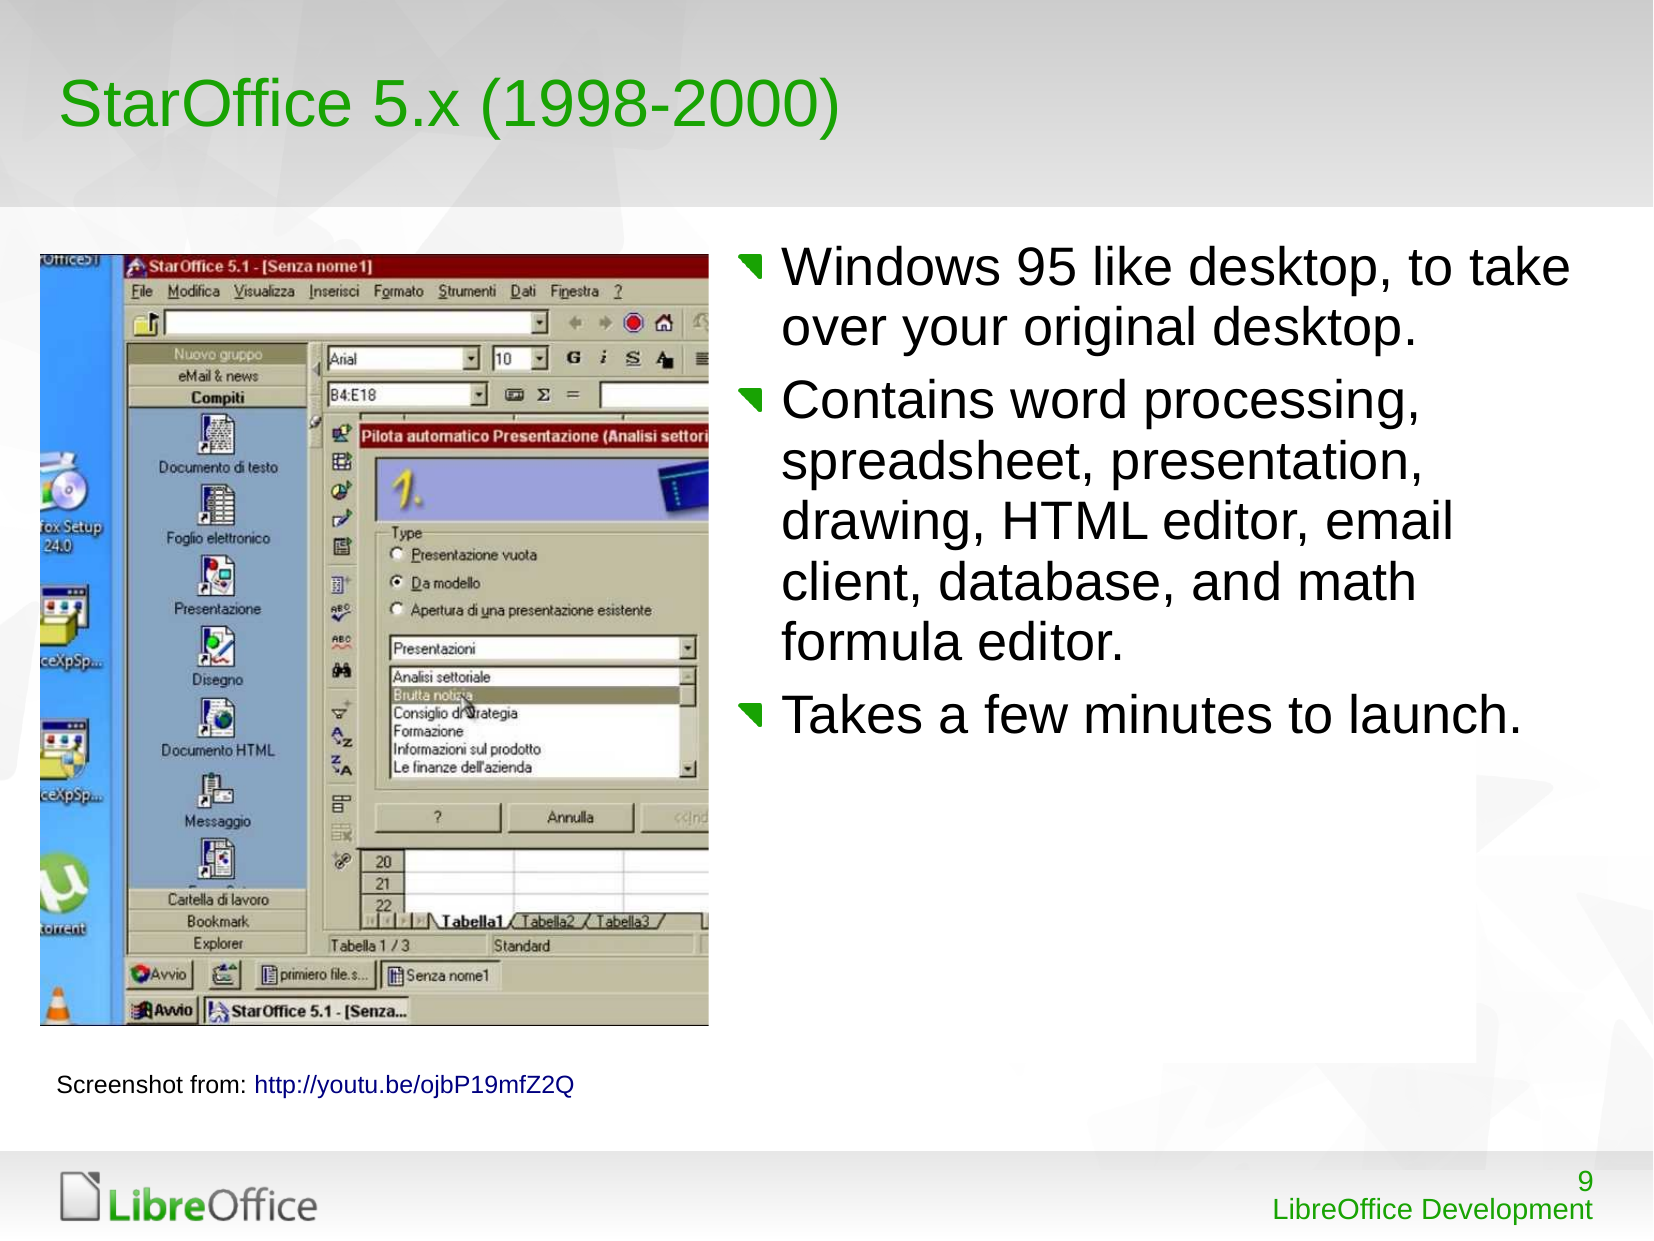

# StarOffice 5.x (1998-2000)
Windows 95 like desktop, to take over your original desktop.
Contains word processing, spreadsheet, presentation, drawing, HTML editor, email client, database, and math formula editor.
Takes a few minutes to launch.
Screenshot from: http://youtu.be/ojbP19mfZ2Q
9
LibreOffice Development